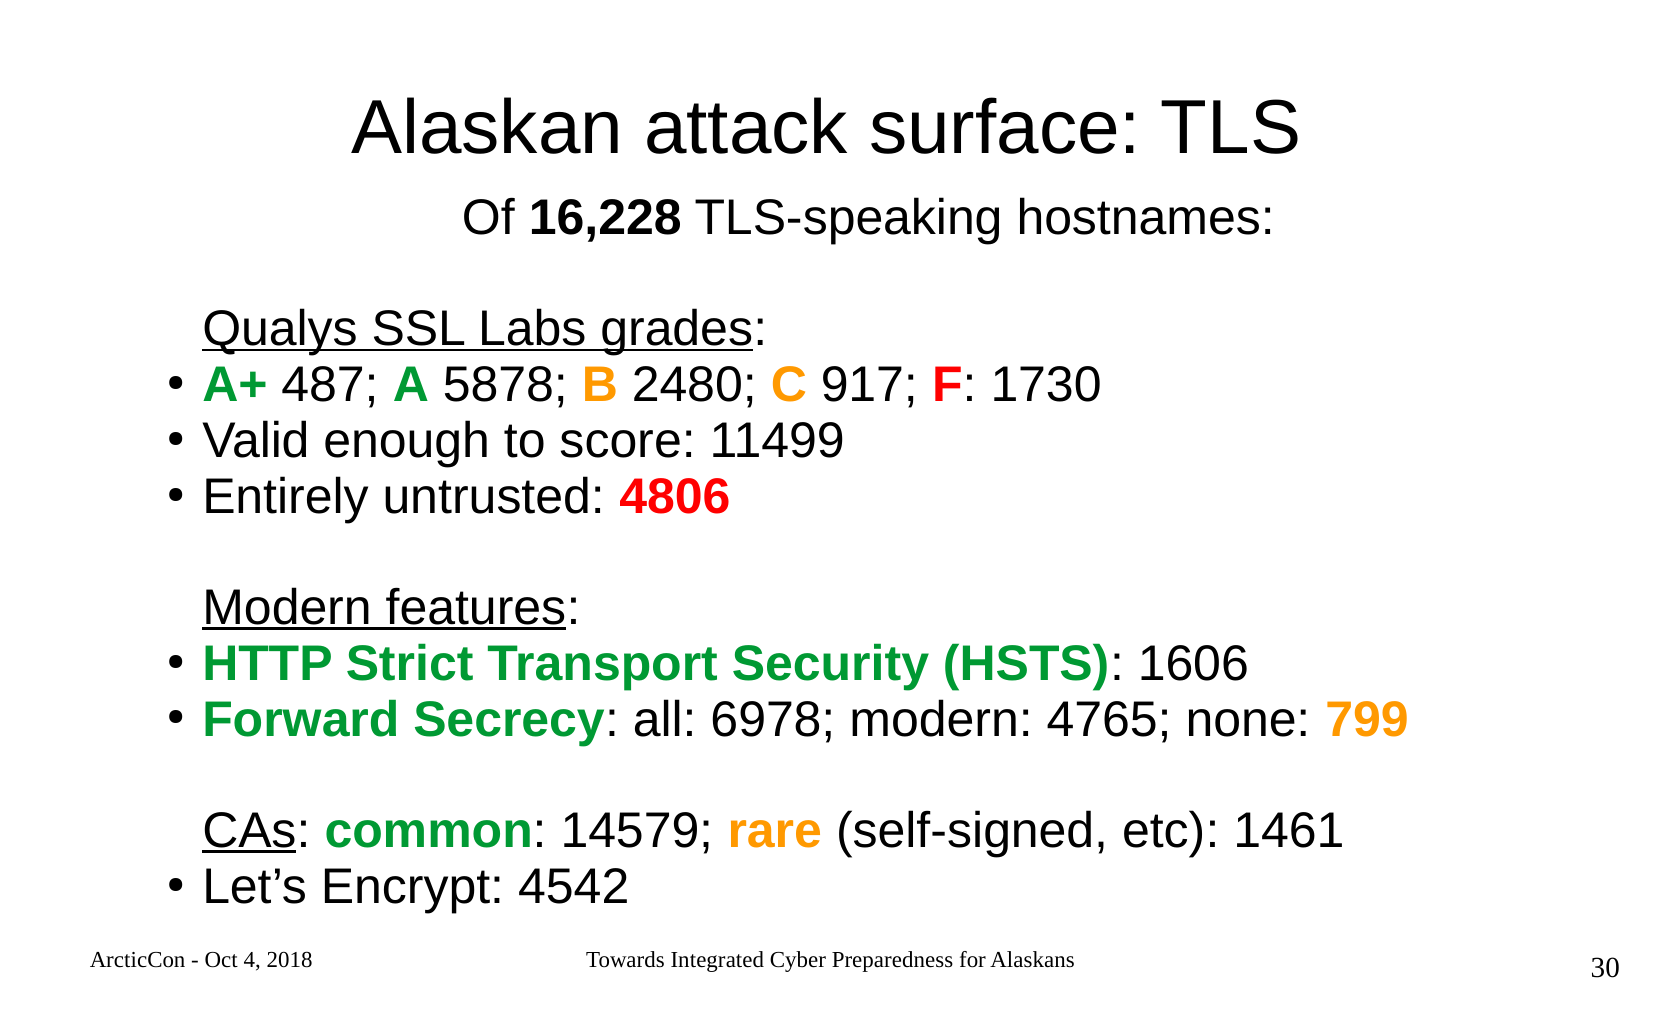

# Alaskan attack surface: TLS
Of 16,228 TLS-speaking hostnames:
Qualys SSL Labs grades:
A+ 487; A 5878; B 2480; C 917; F: 1730
Valid enough to score: 11499
Entirely untrusted: 4806
Modern features:
HTTP Strict Transport Security (HSTS): 1606
Forward Secrecy: all: 6978; modern: 4765; none: 799
CAs: common: 14579; rare (self-signed, etc): 1461
Let’s Encrypt: 4542